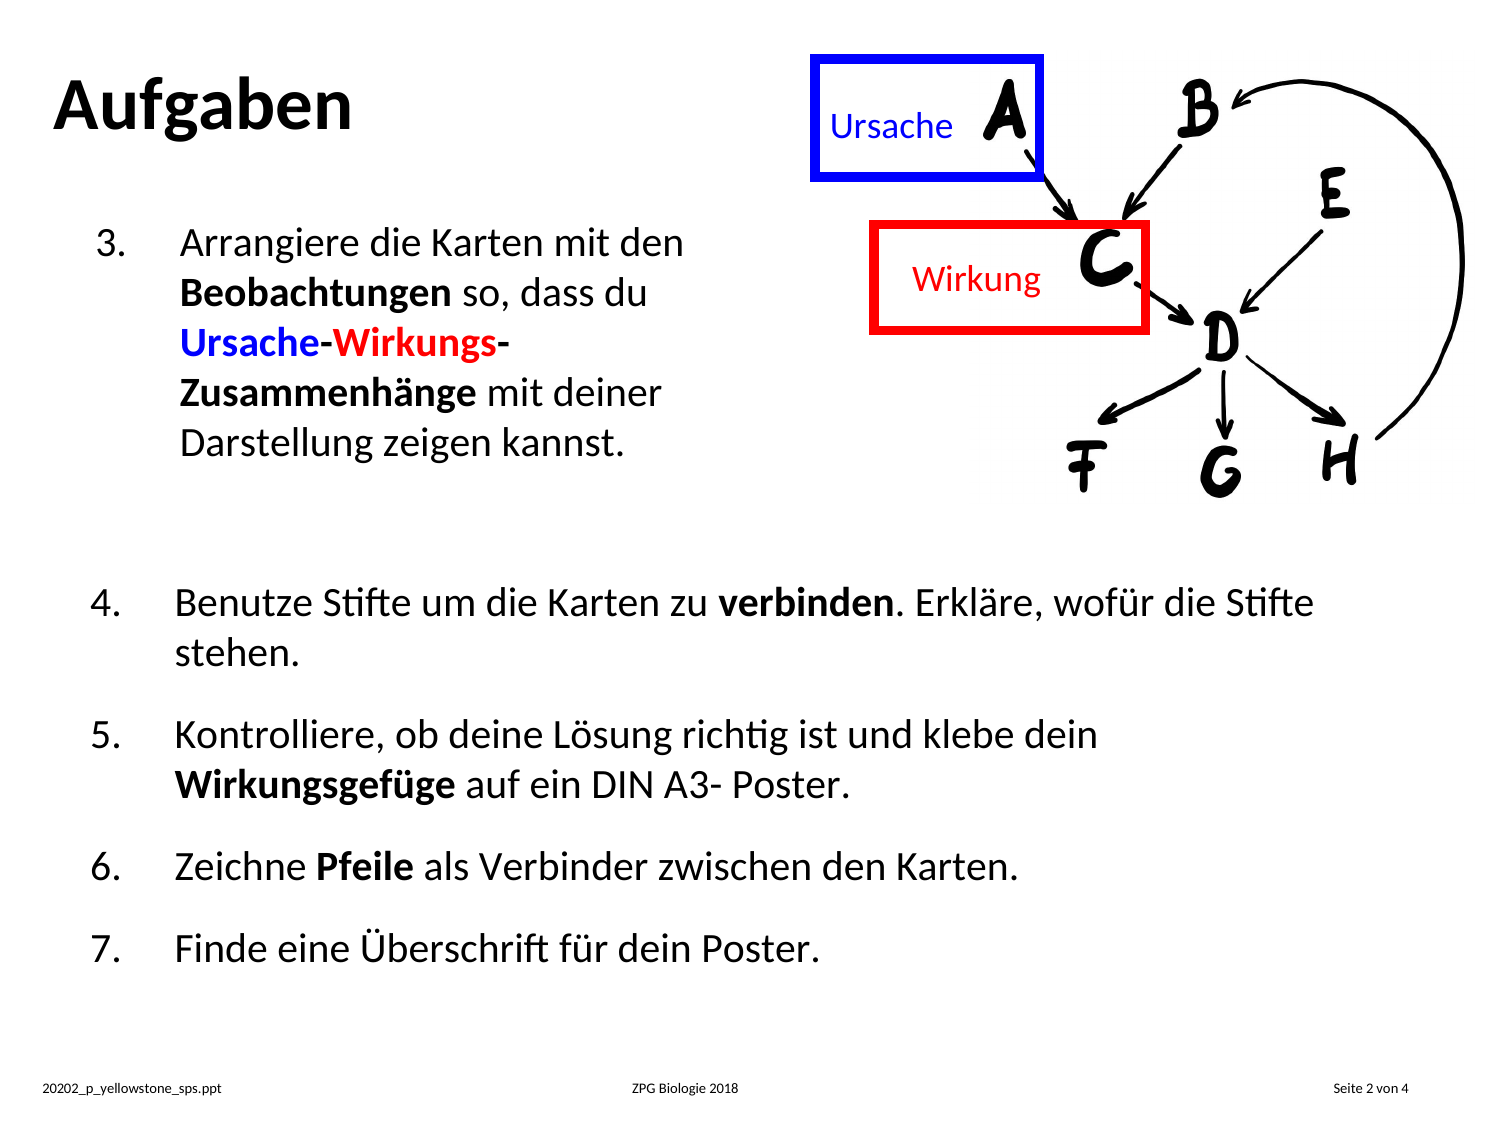

Aufgaben
Arrangiere die Karten mit den Beobachtungen so, dass du Ursache-Wirkungs-Zusammenhänge mit deiner Darstellung zeigen kannst.
Ursache
Wirkung
Benutze Stifte um die Karten zu verbinden. Erkläre, wofür die Stifte stehen.
Kontrolliere, ob deine Lösung richtig ist und klebe dein Wirkungsgefüge auf ein DIN A3- Poster.
Zeichne Pfeile als Verbinder zwischen den Karten.
Finde eine Überschrift für dein Poster.
20202_p_yellowstone_sps.ppt					 ZPG Biologie 2018			 	 				 Seite 2 von 4